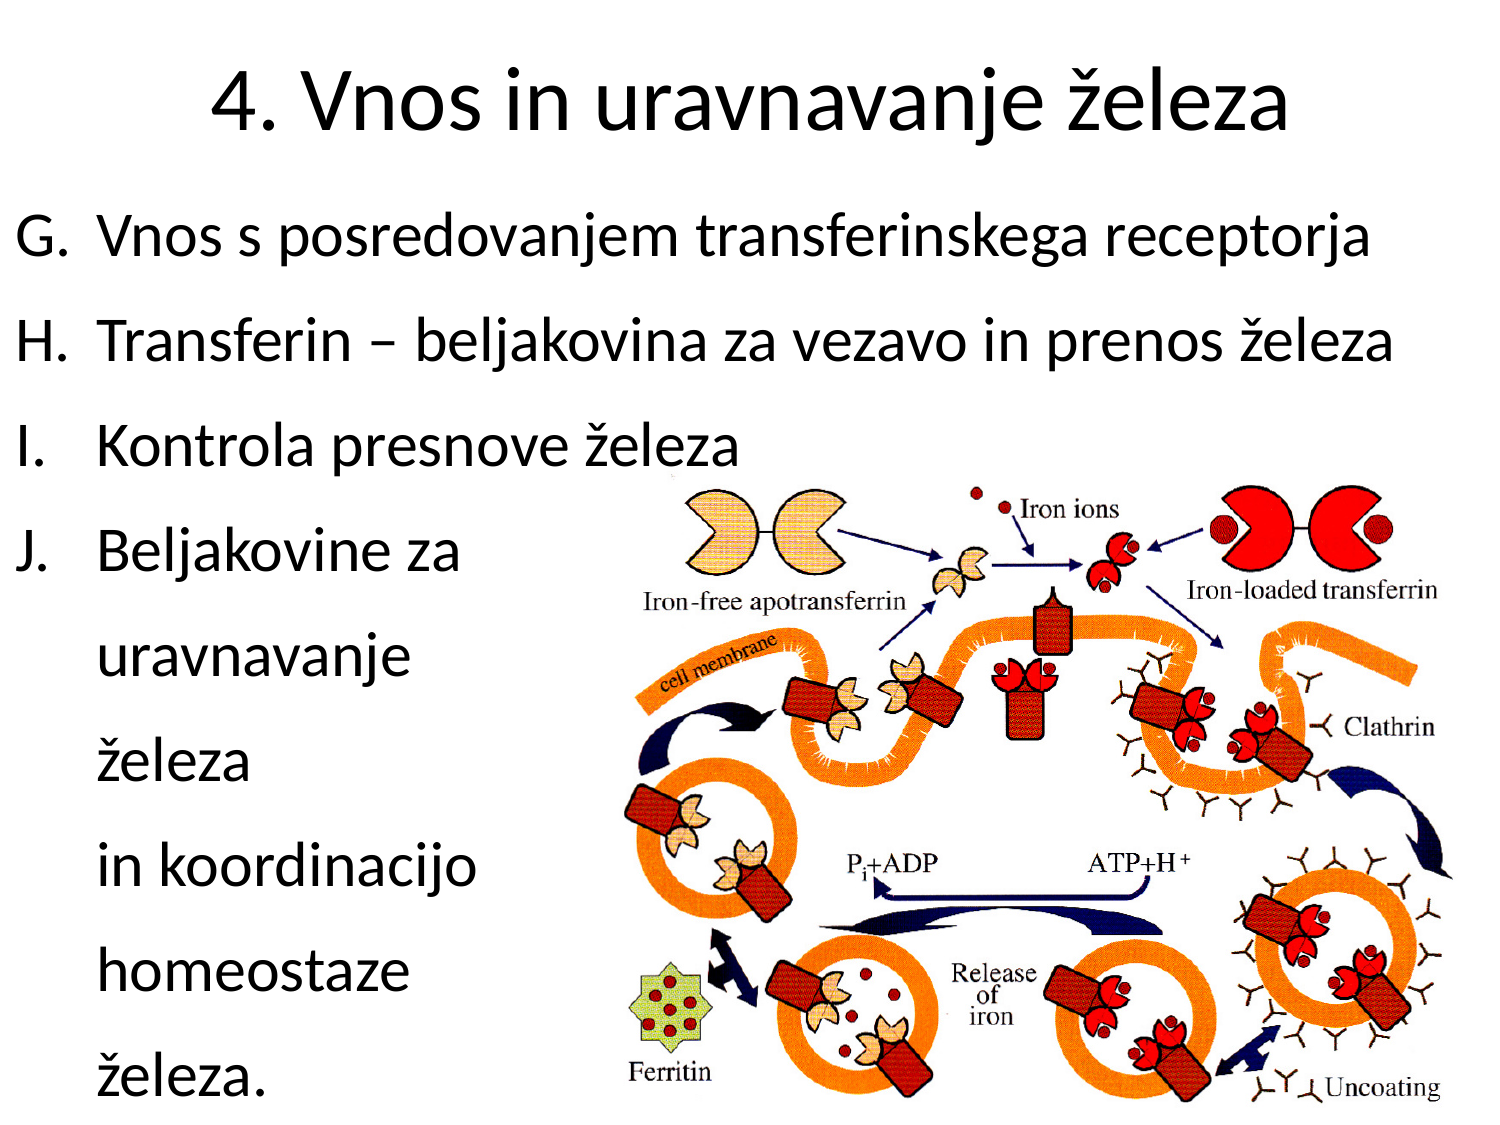

# 4. Vnos in uravnavanje železa
Vnos s posredovanjem transferinskega receptorja
Transferin – beljakovina za vezavo in prenos železa
Kontrola presnove železa
Beljakovine za
	uravnavanje
	železa
	in koordinacijo
	homeostaze
	železa.